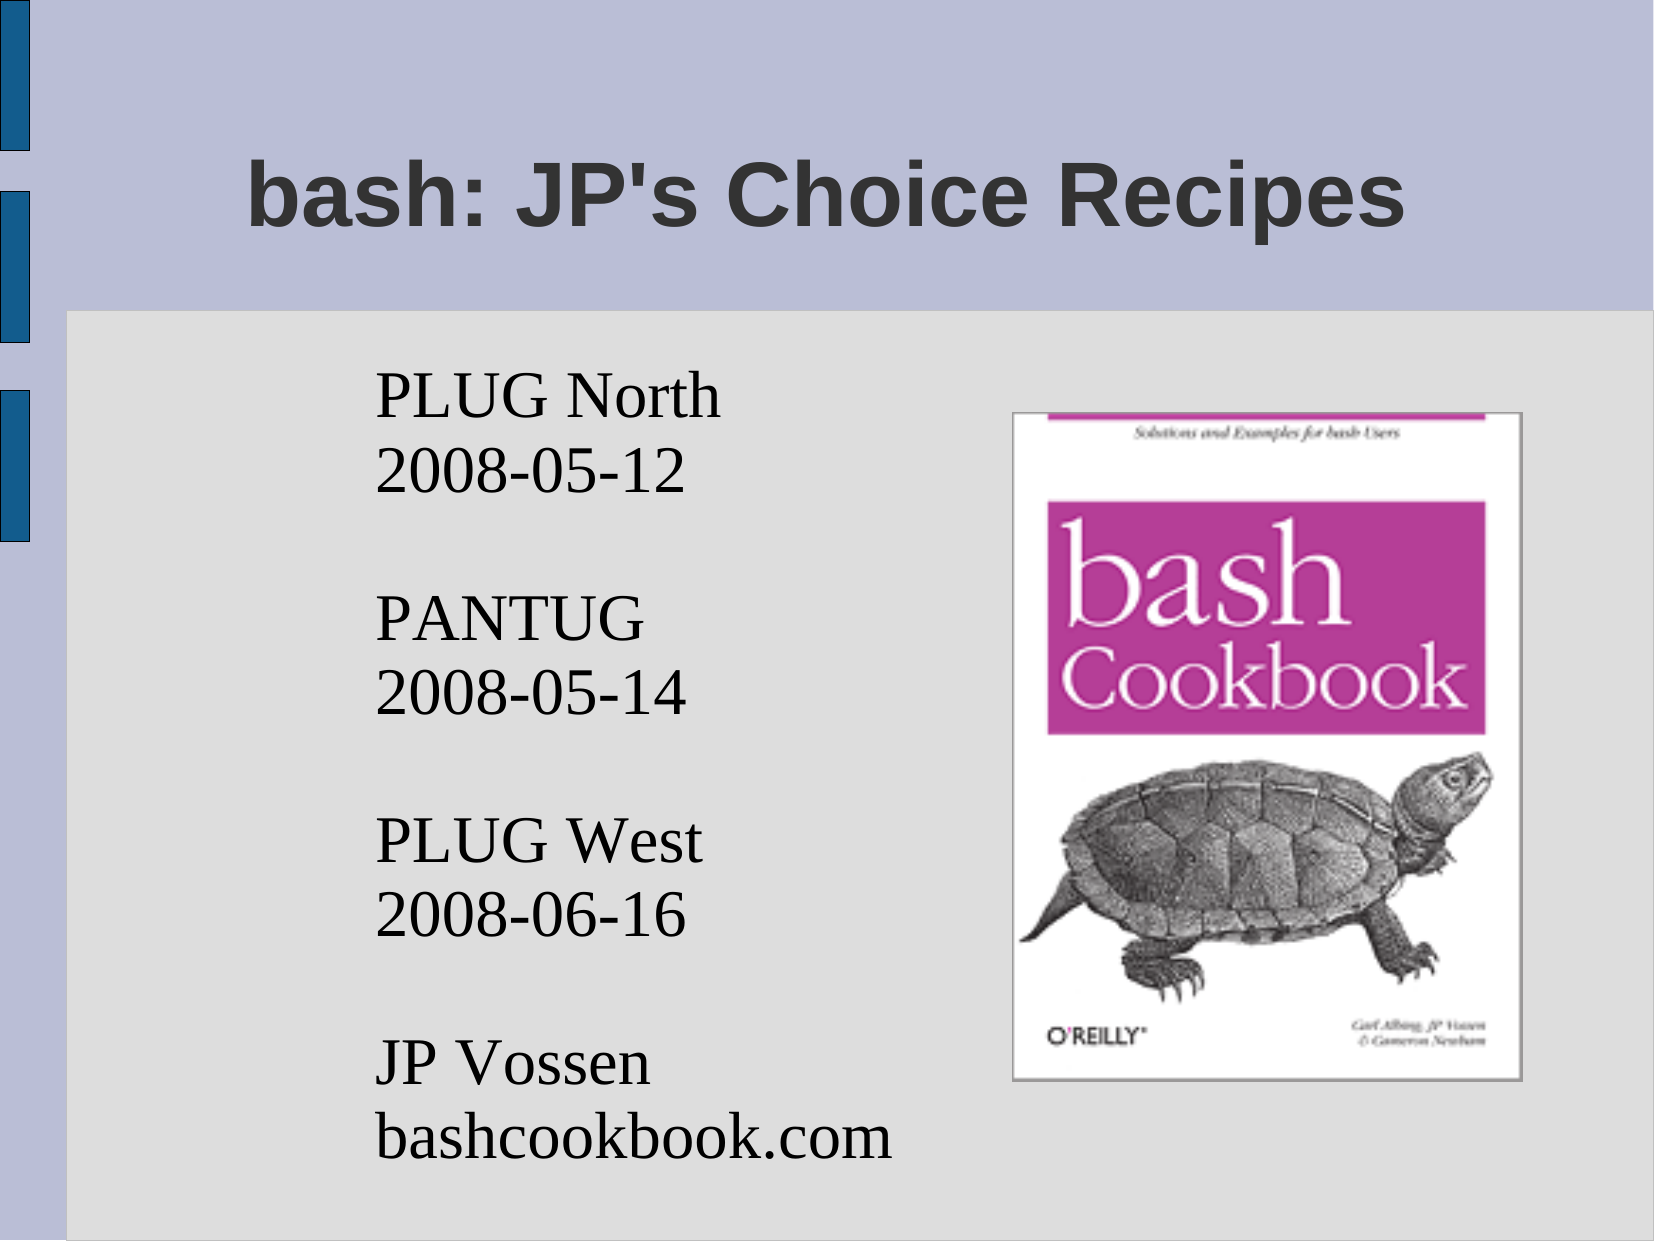

# bash: JP's Choice Recipes
PLUG North
2008-05-12
PANTUG
2008-05-14
PLUG West
2008-06-16
JP Vossen
bashcookbook.com